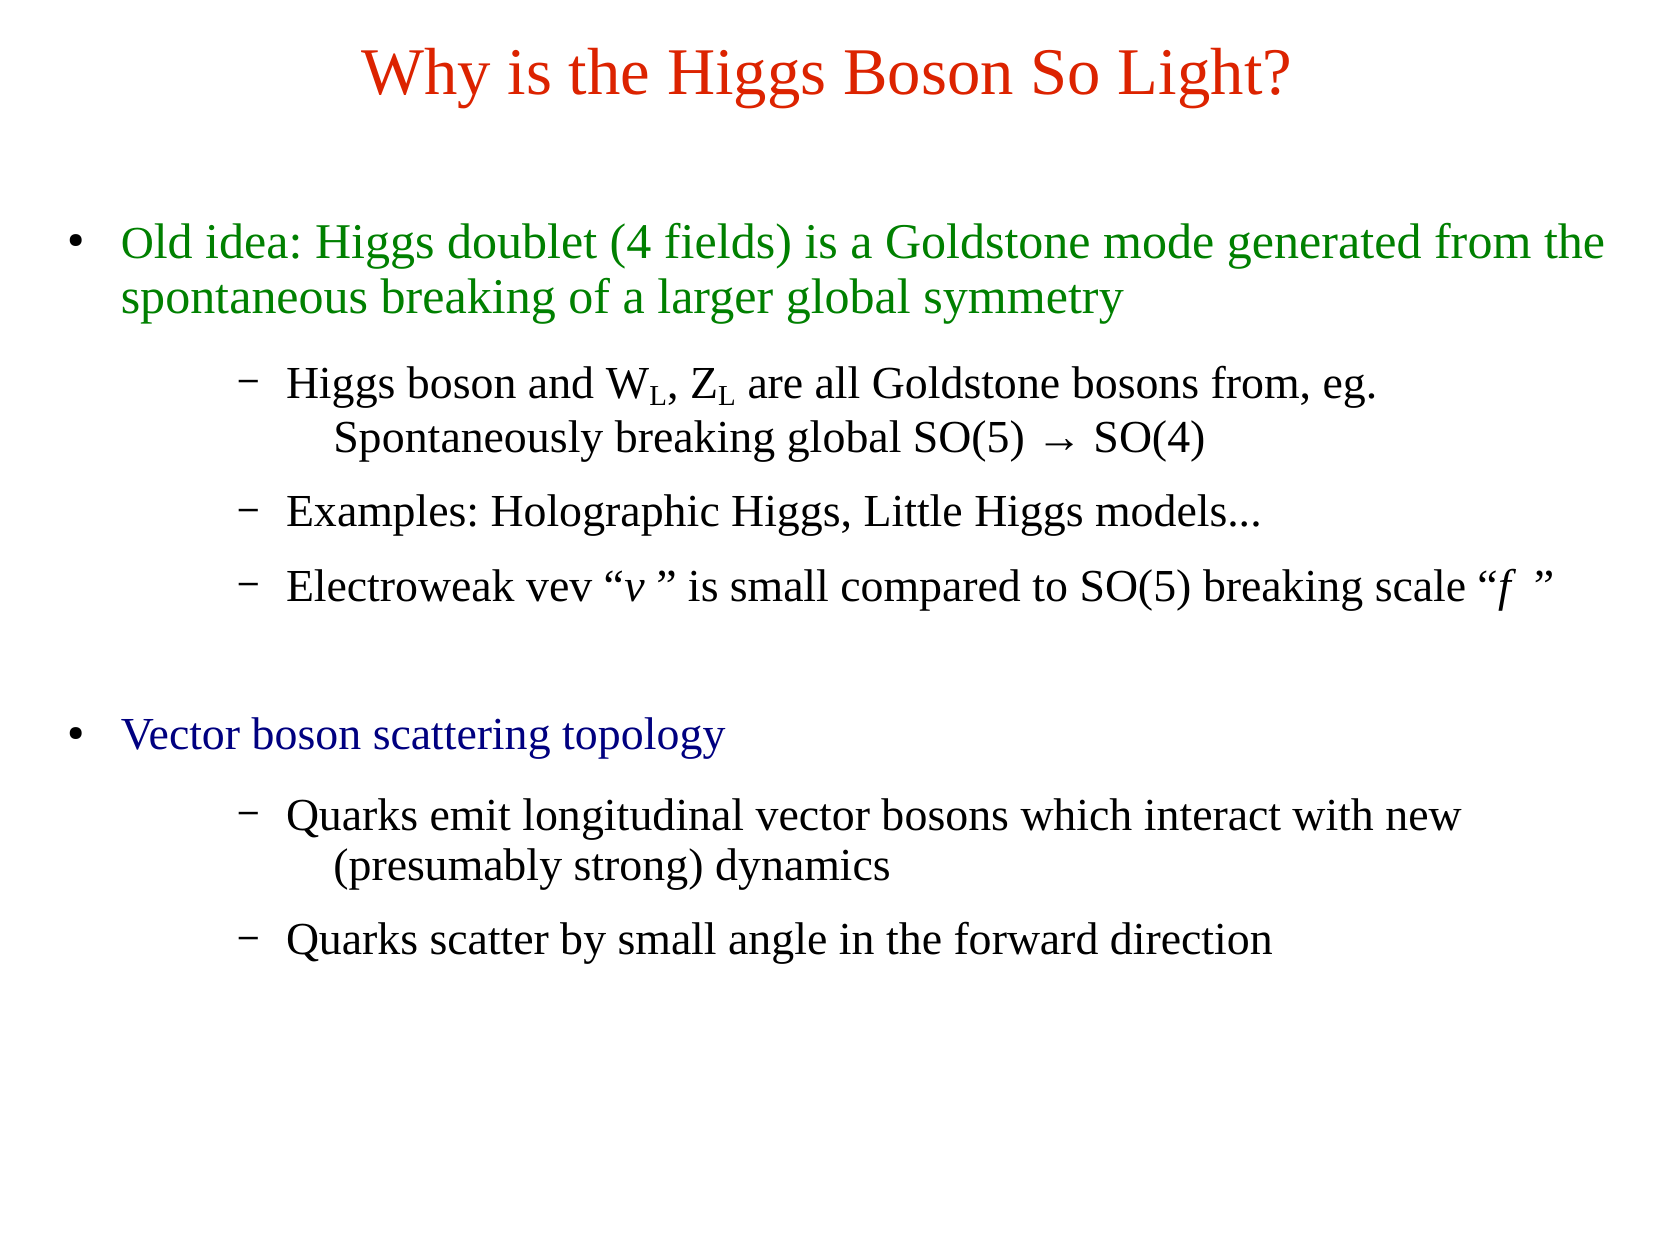

# Why is the Higgs Boson So Light?
Old idea: Higgs doublet (4 fields) is a Goldstone mode generated from the spontaneous breaking of a larger global symmetry
Higgs boson and WL, ZL are all Goldstone bosons from, eg. Spontaneously breaking global SO(5) → SO(4)
Examples: Holographic Higgs, Little Higgs models...
Electroweak vev “v ” is small compared to SO(5) breaking scale “f ”
Vector boson scattering topology
Quarks emit longitudinal vector bosons which interact with new (presumably strong) dynamics
Quarks scatter by small angle in the forward direction